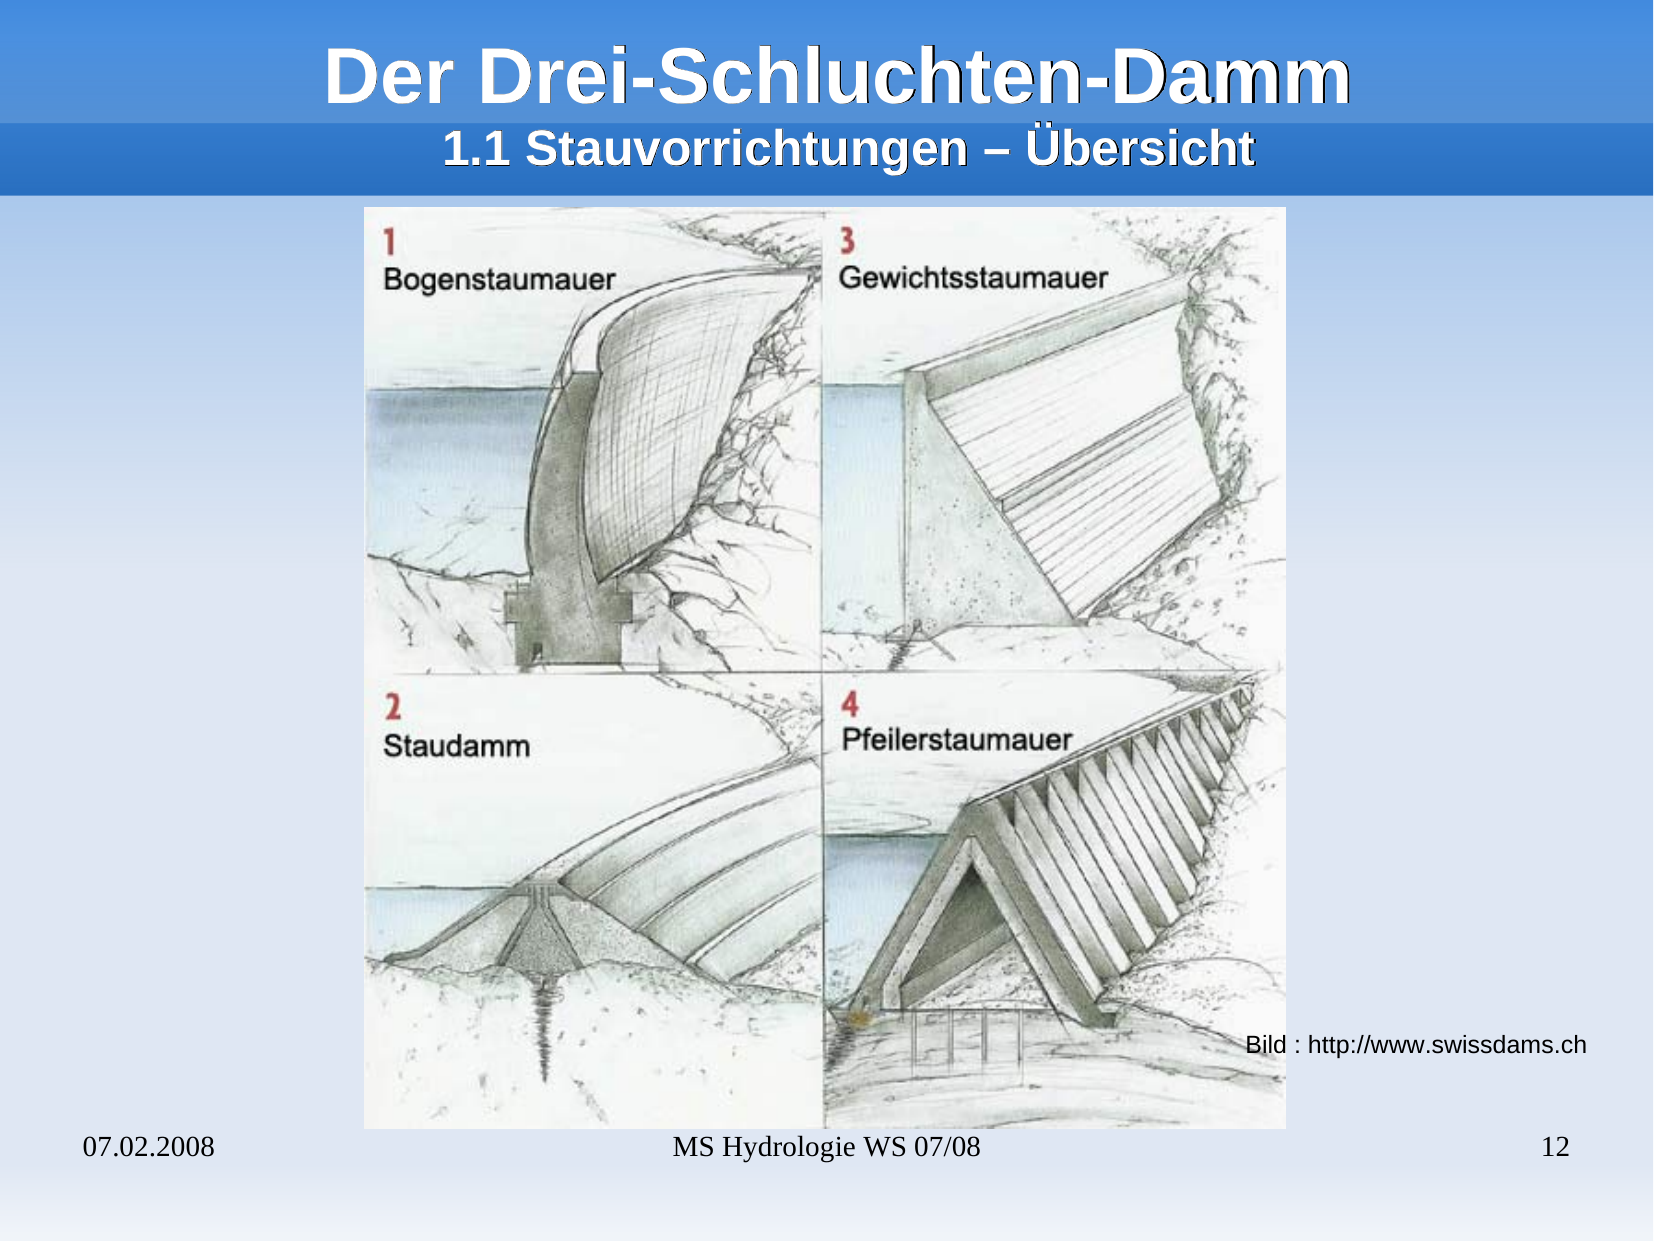

# Der Drei-Schluchten-Damm 1.1 Stauvorrichtungen – Übersicht
Bild : http://www.swissdams.ch
07.02.2008
MS Hydrologie WS 07/08
12